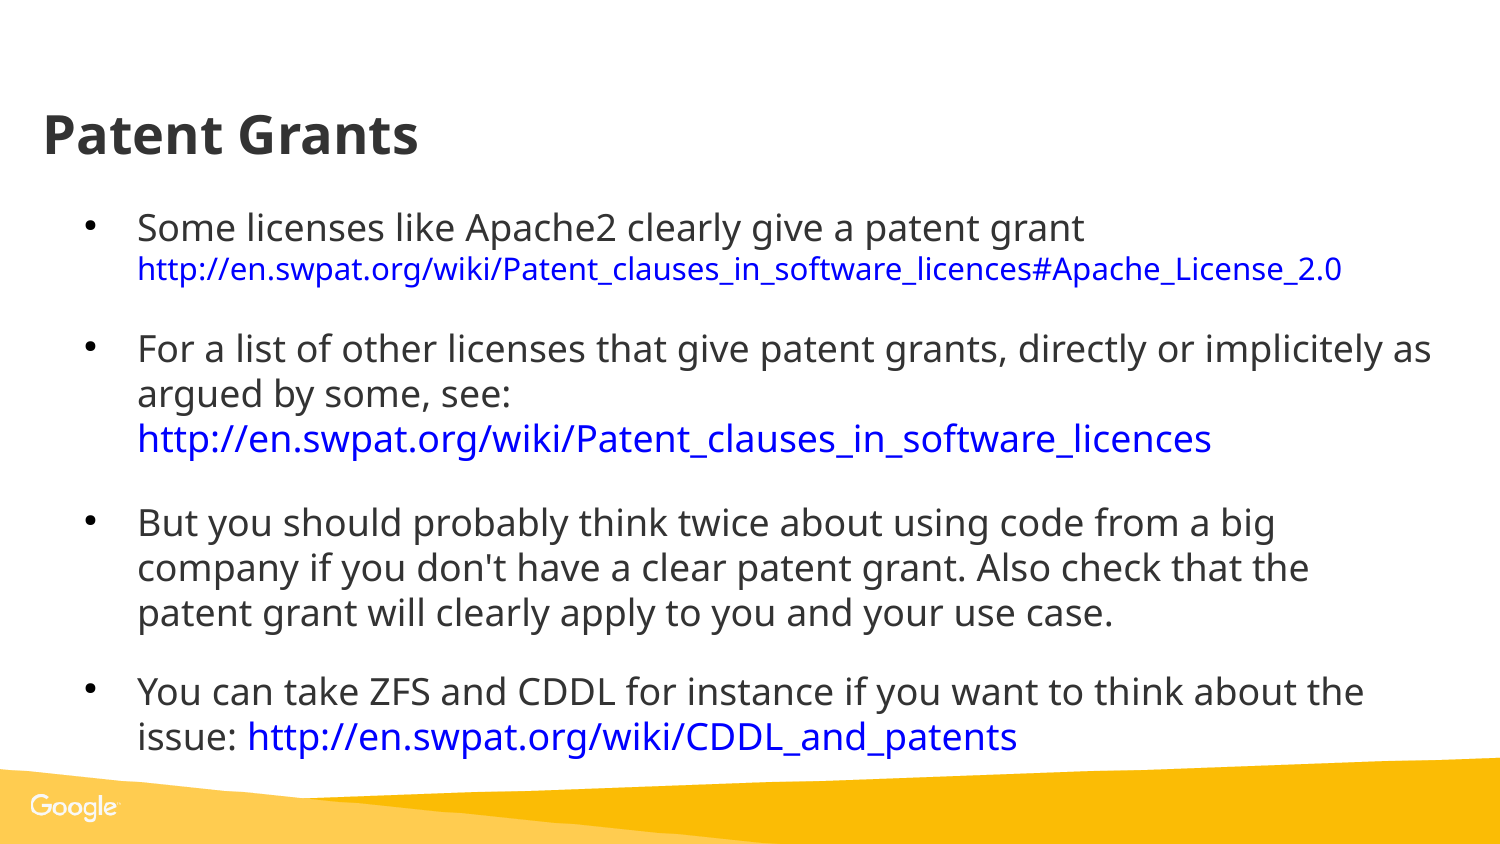

Patent Grants
# Some licenses like Apache2 clearly give a patent grant http://en.swpat.org/wiki/Patent_clauses_in_software_licences#Apache_License_2.0
For a list of other licenses that give patent grants, directly or implicitely as argued by some, see: http://en.swpat.org/wiki/Patent_clauses_in_software_licences
But you should probably think twice about using code from a big company if you don't have a clear patent grant. Also check that the patent grant will clearly apply to you and your use case.
You can take ZFS and CDDL for instance if you want to think about the issue: http://en.swpat.org/wiki/CDDL_and_patents